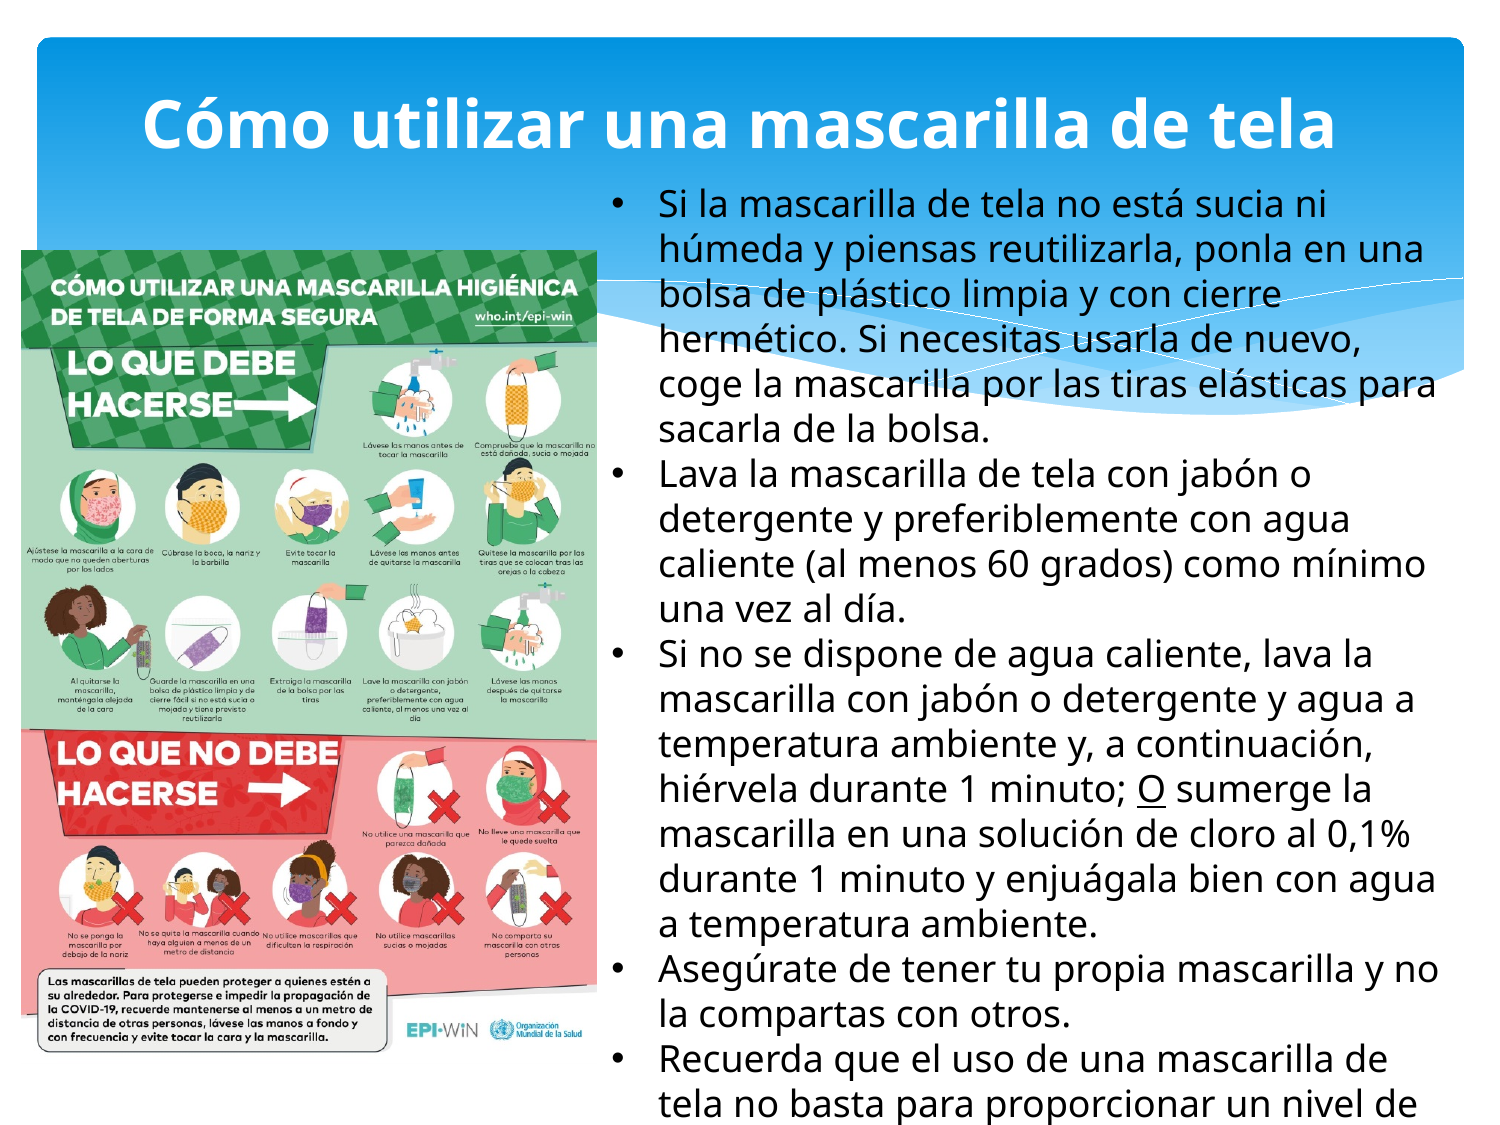

# Cómo utilizar una mascarilla de tela
Si la mascarilla de tela no está sucia ni húmeda y piensas reutilizarla, ponla en una bolsa de plástico limpia y con cierre hermético. Si necesitas usarla de nuevo, coge la mascarilla por las tiras elásticas para sacarla de la bolsa.
Lava la mascarilla de tela con jabón o detergente y preferiblemente con agua caliente (al menos 60 grados) como mínimo una vez al día.
Si no se dispone de agua caliente, lava la mascarilla con jabón o detergente y agua a temperatura ambiente y, a continuación, hiérvela durante 1 minuto; O sumerge la mascarilla en una solución de cloro al 0,1% durante 1 minuto y enjuágala bien con agua a temperatura ambiente.
Asegúrate de tener tu propia mascarilla y no la compartas con otros.
Recuerda que el uso de una mascarilla de tela no basta para proporcionar un nivel de protección adecuado. Mantén una distancia física de al menos 1 metro con los demás y lávate las manos con frecuencia.